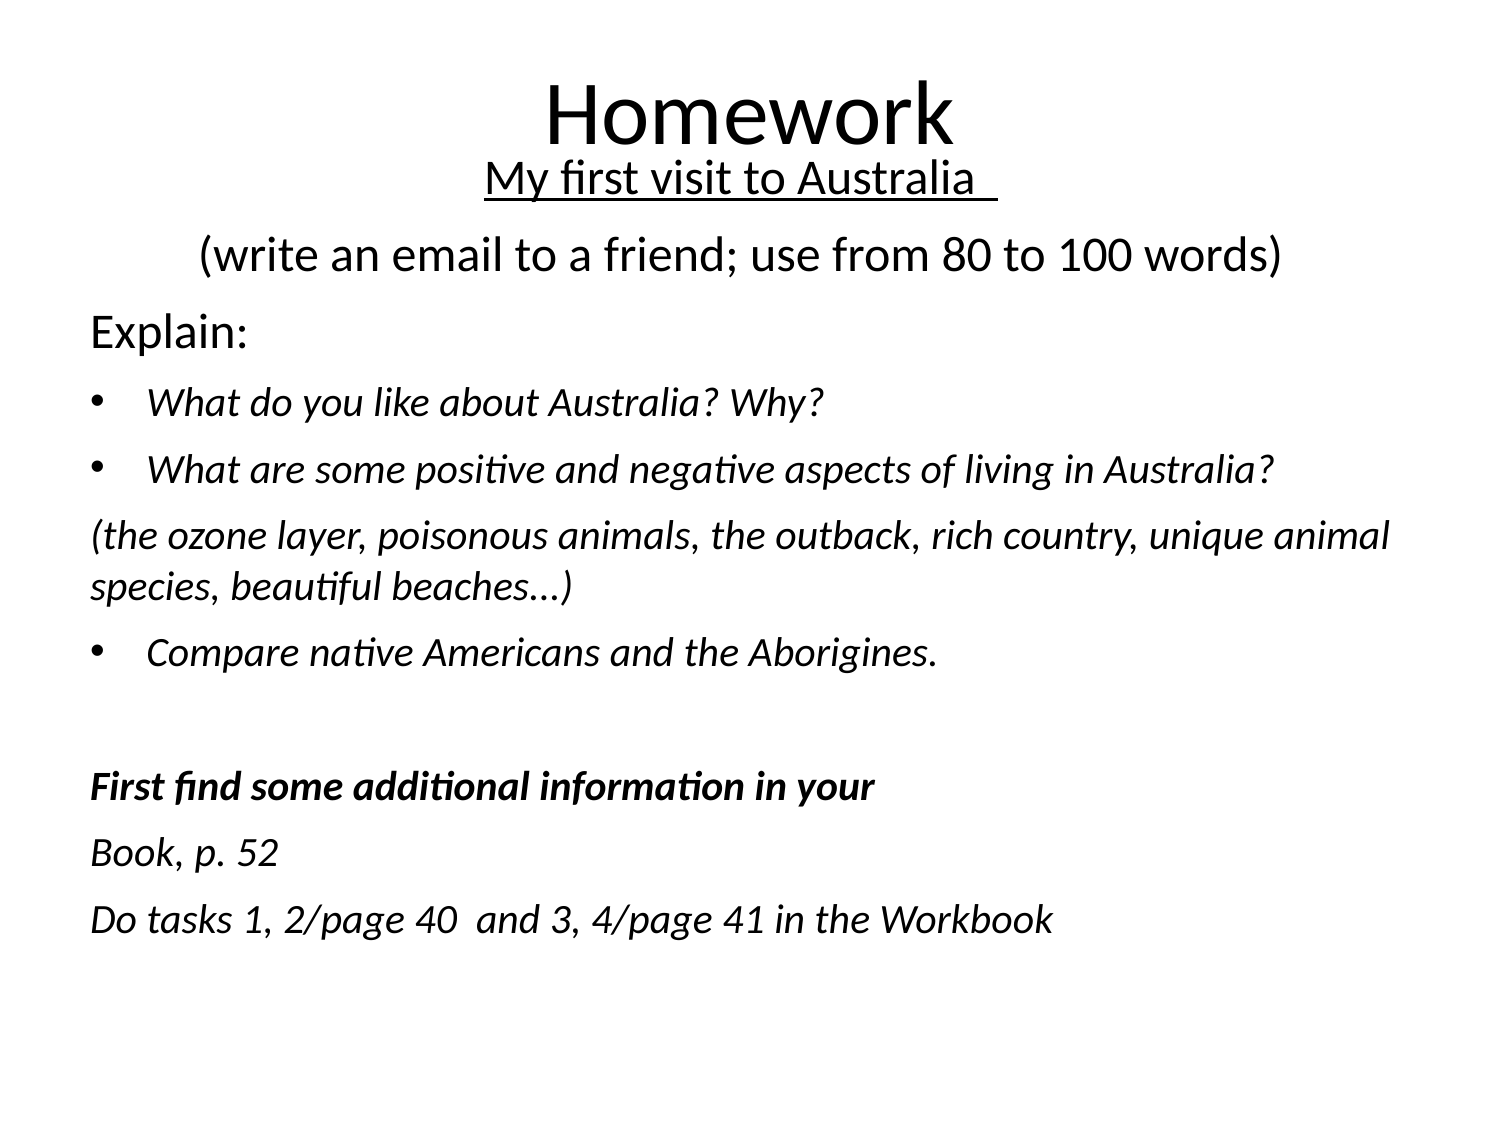

# Homework
My first visit to Australia
(write an email to a friend; use from 80 to 100 words)
Explain:
What do you like about Australia? Why?
What are some positive and negative aspects of living in Australia?
(the ozone layer, poisonous animals, the outback, rich country, unique animal species, beautiful beaches...)
Compare native Americans and the Aborigines.
First find some additional information in your
Book, p. 52
Do tasks 1, 2/page 40 and 3, 4/page 41 in the Workbook